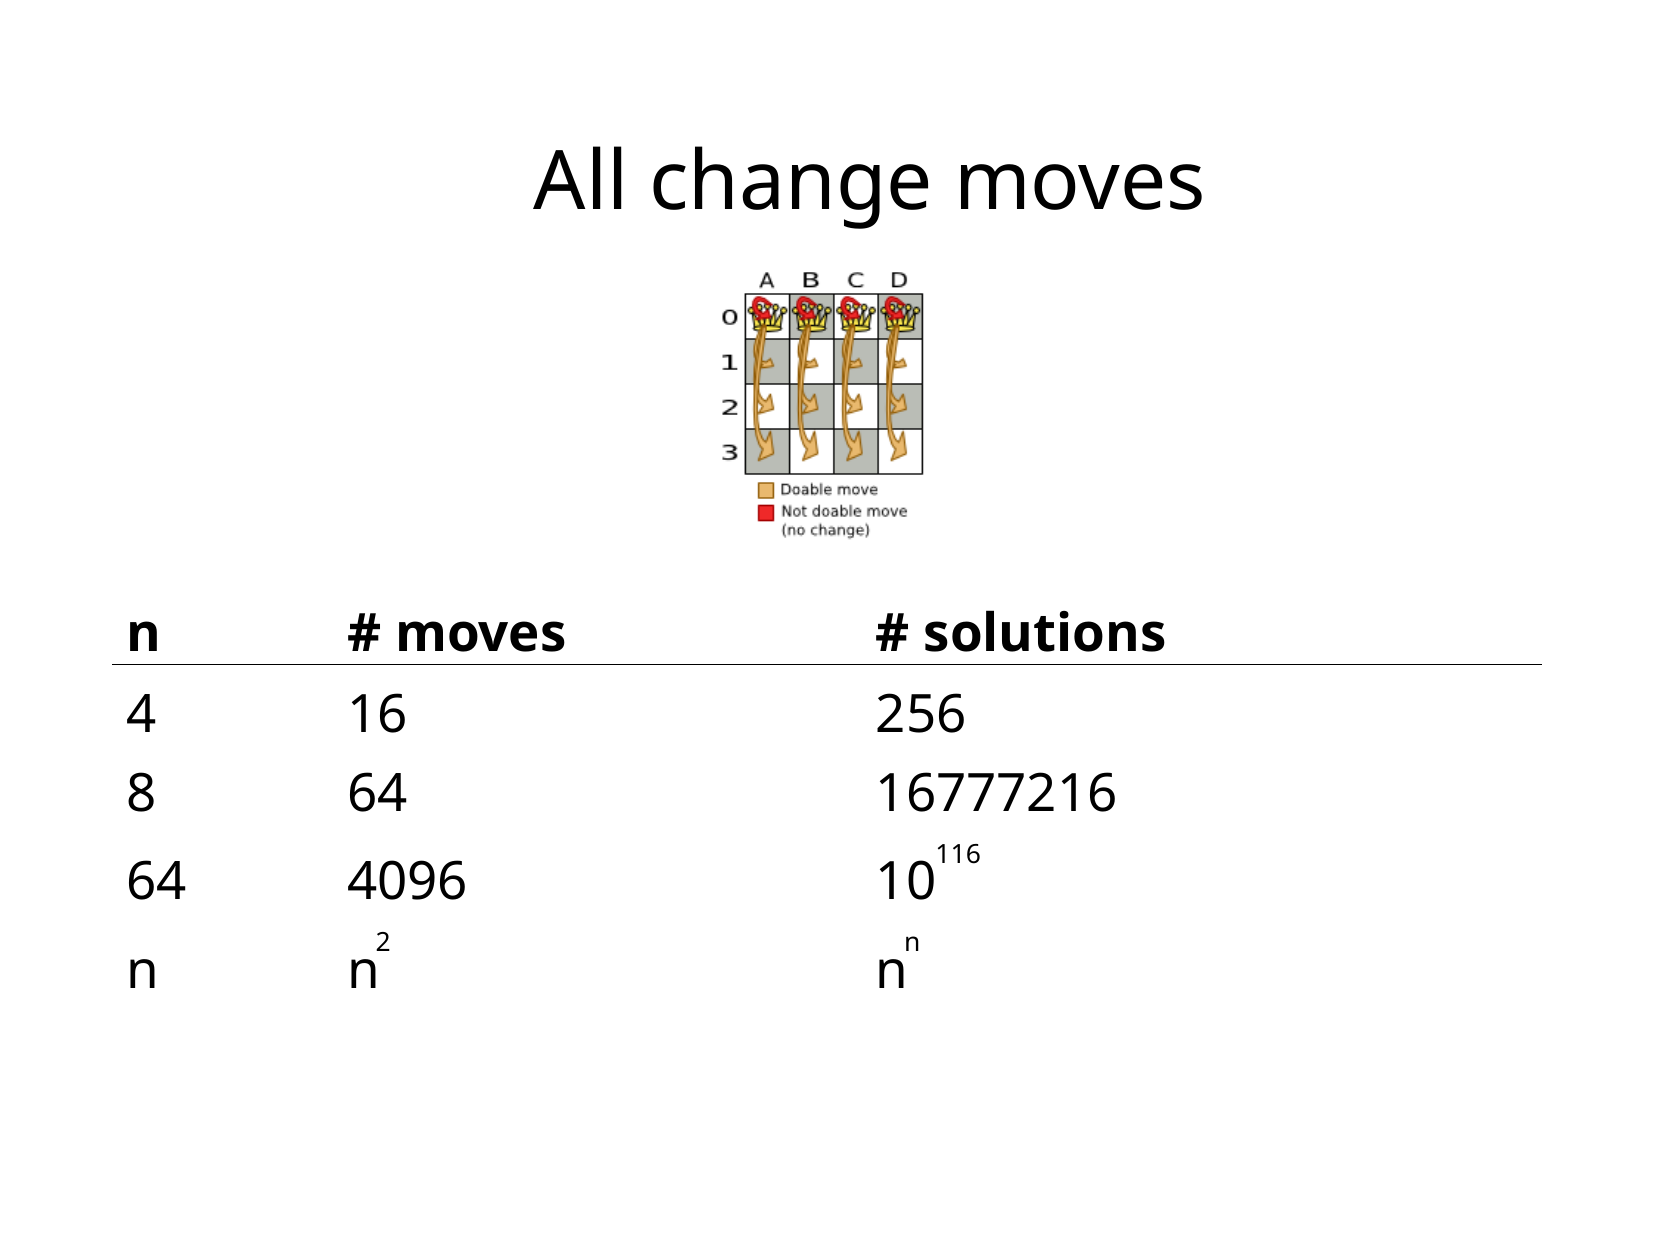

All change moves
n
# moves
# solutions
4
16
256
8
64
16777216
116
64
4096
10
2
n
n
n
n